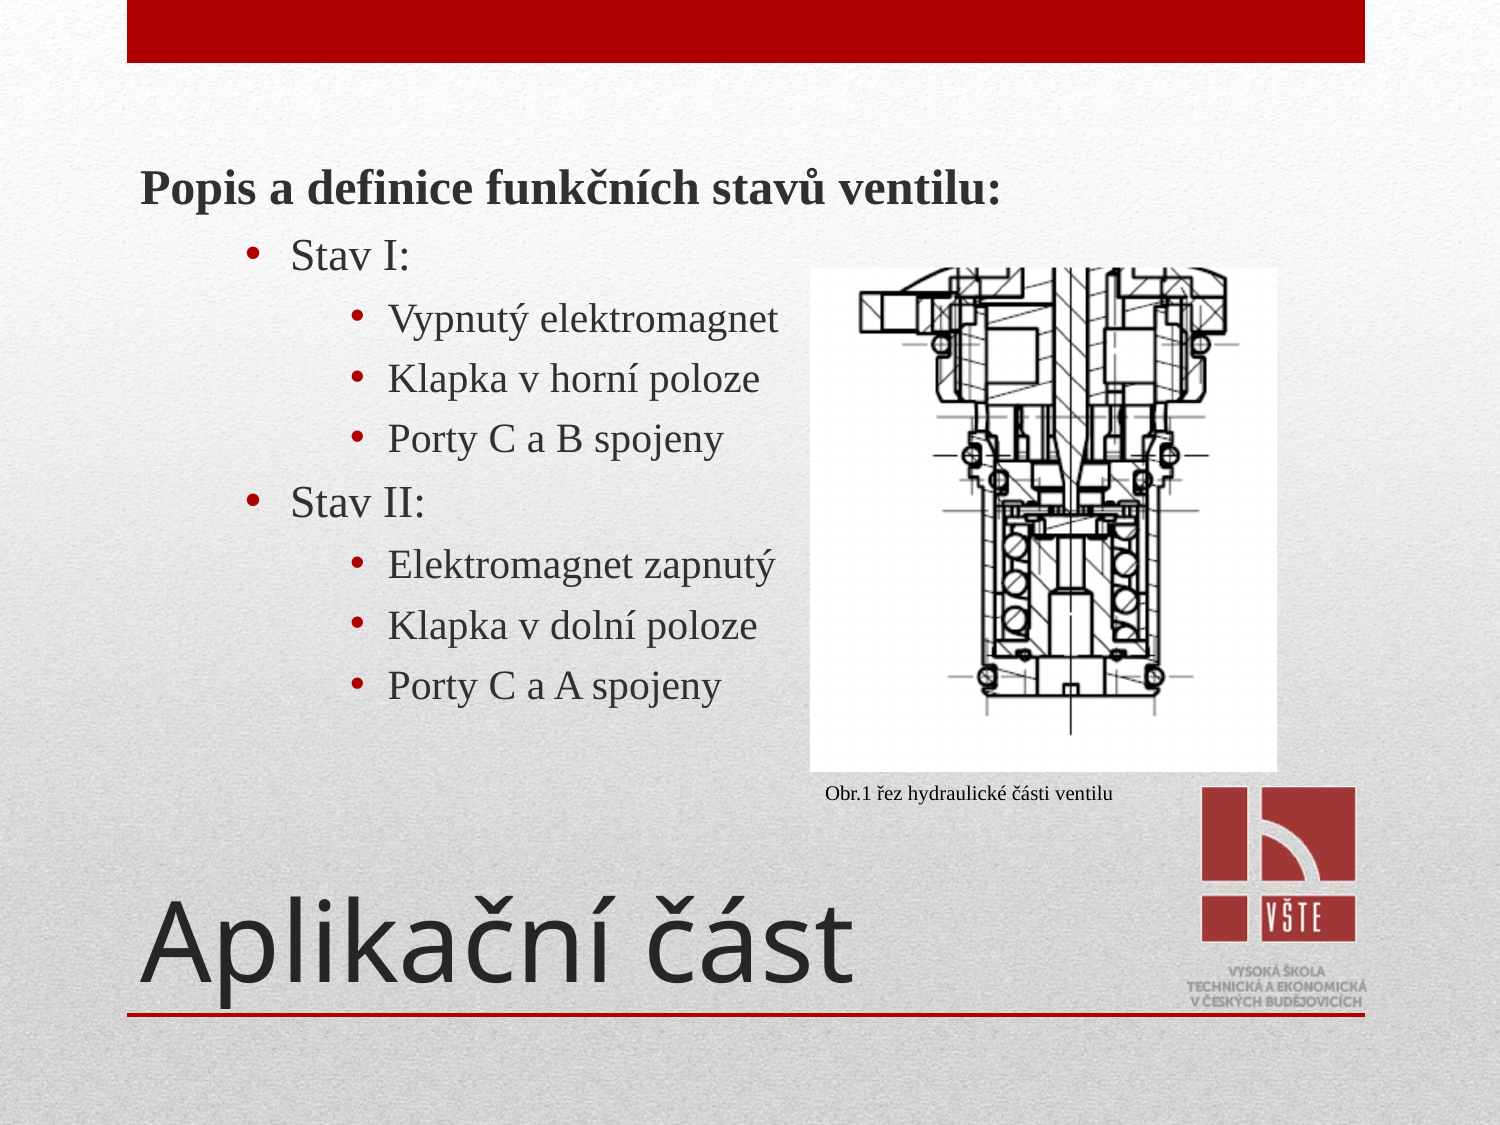

Popis a definice funkčních stavů ventilu:
Stav I:
Vypnutý elektromagnet
Klapka v horní poloze
Porty C a B spojeny
Stav II:
Elektromagnet zapnutý
Klapka v dolní poloze
Porty C a A spojeny
# Aplikační část
Obr.1 řez hydraulické části ventilu